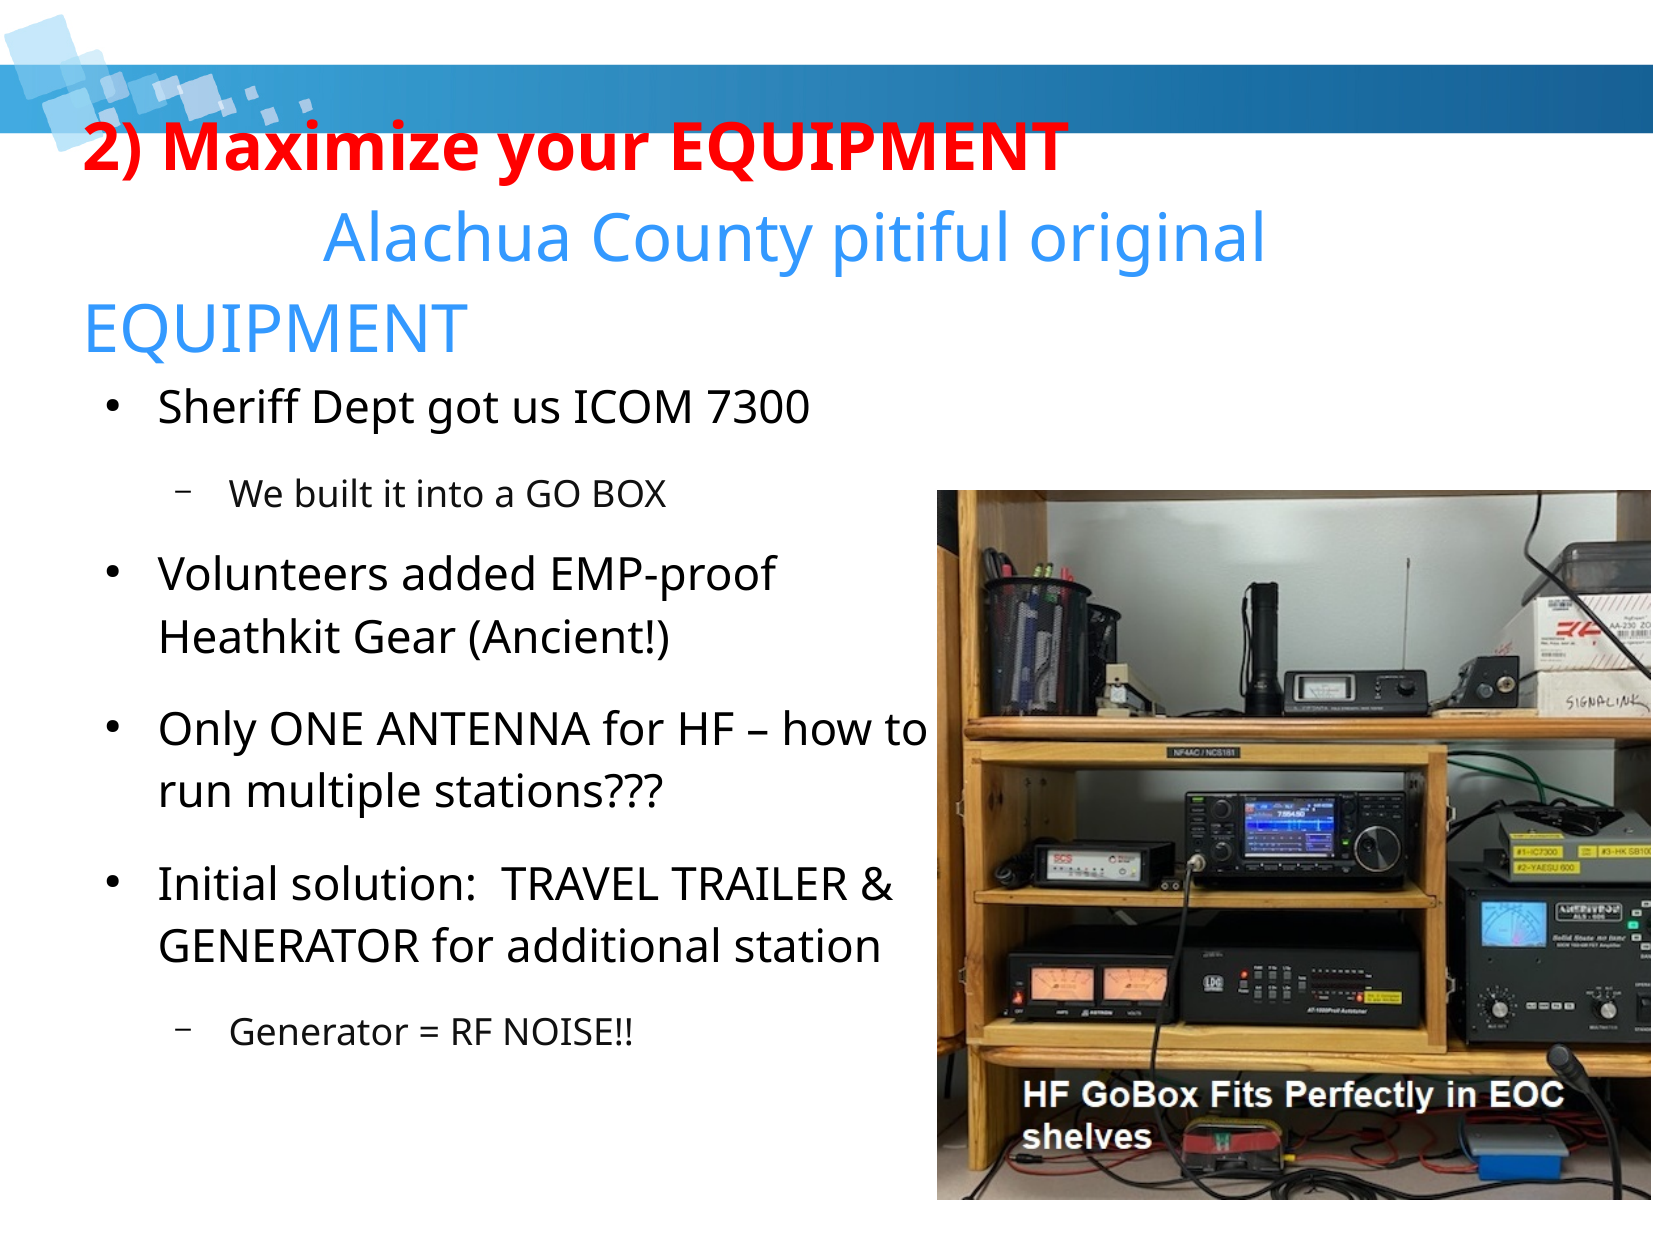

# 2) Maximize your EQUIPMENT Alachua County pitiful original EQUIPMENT
Sheriff Dept got us ICOM 7300
We built it into a GO BOX
Volunteers added EMP-proof Heathkit Gear (Ancient!)
Only ONE ANTENNA for HF – how to run multiple stations???
Initial solution: TRAVEL TRAILER & GENERATOR for additional station
Generator = RF NOISE!!